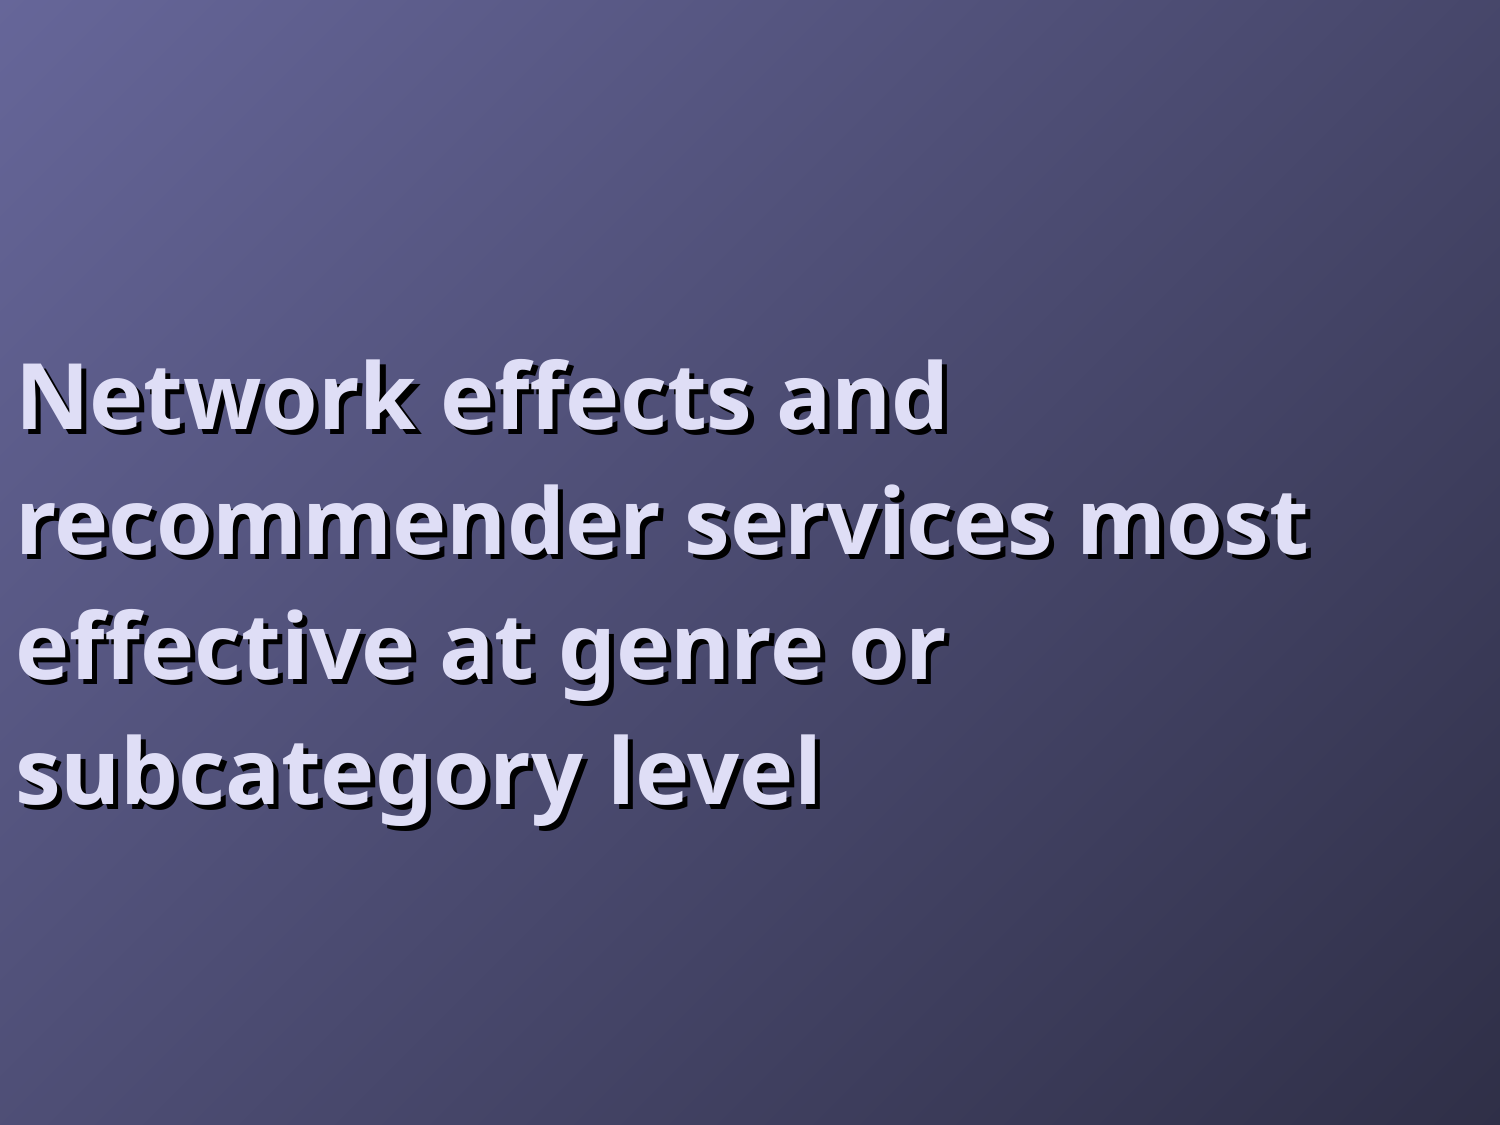

# Network effects and recommender services most effective at genre or subcategory level